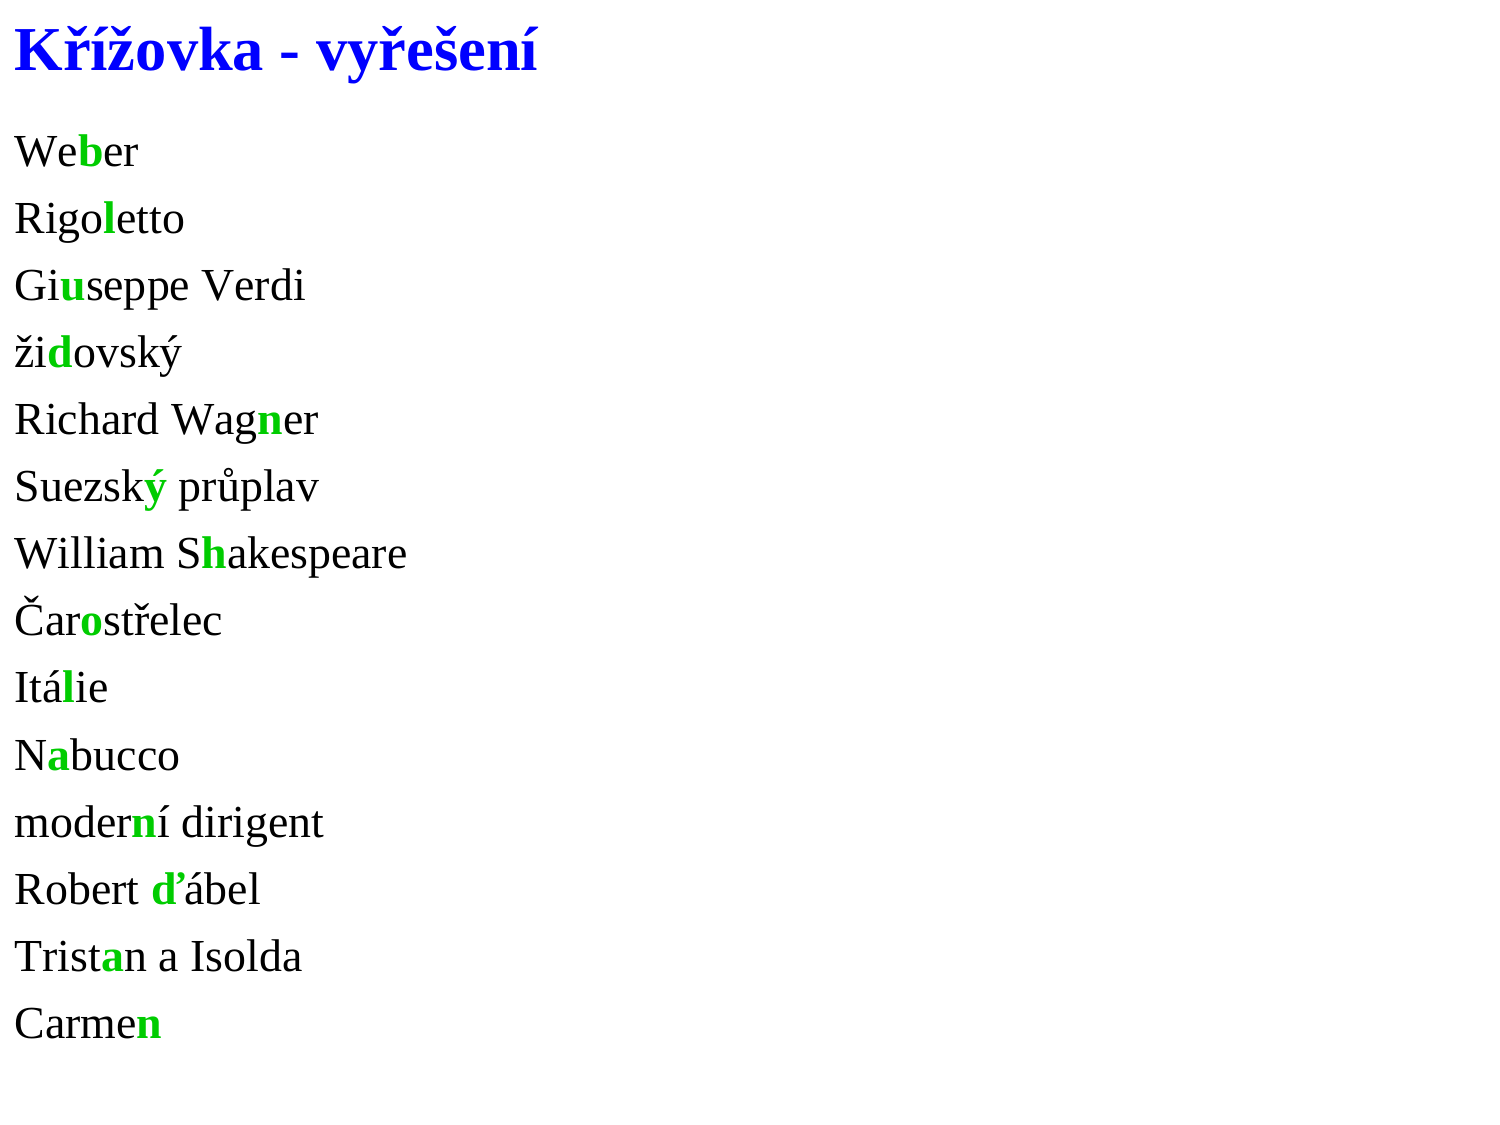

Křížovka - vyřešení
Weber
Rigoletto
Giuseppe Verdi
židovský
Richard Wagner
Suezský průplav
William Shakespeare
Čarostřelec
Itálie
Nabucco
moderní dirigent
Robert ďábel
Tristan a Isolda
Carmen